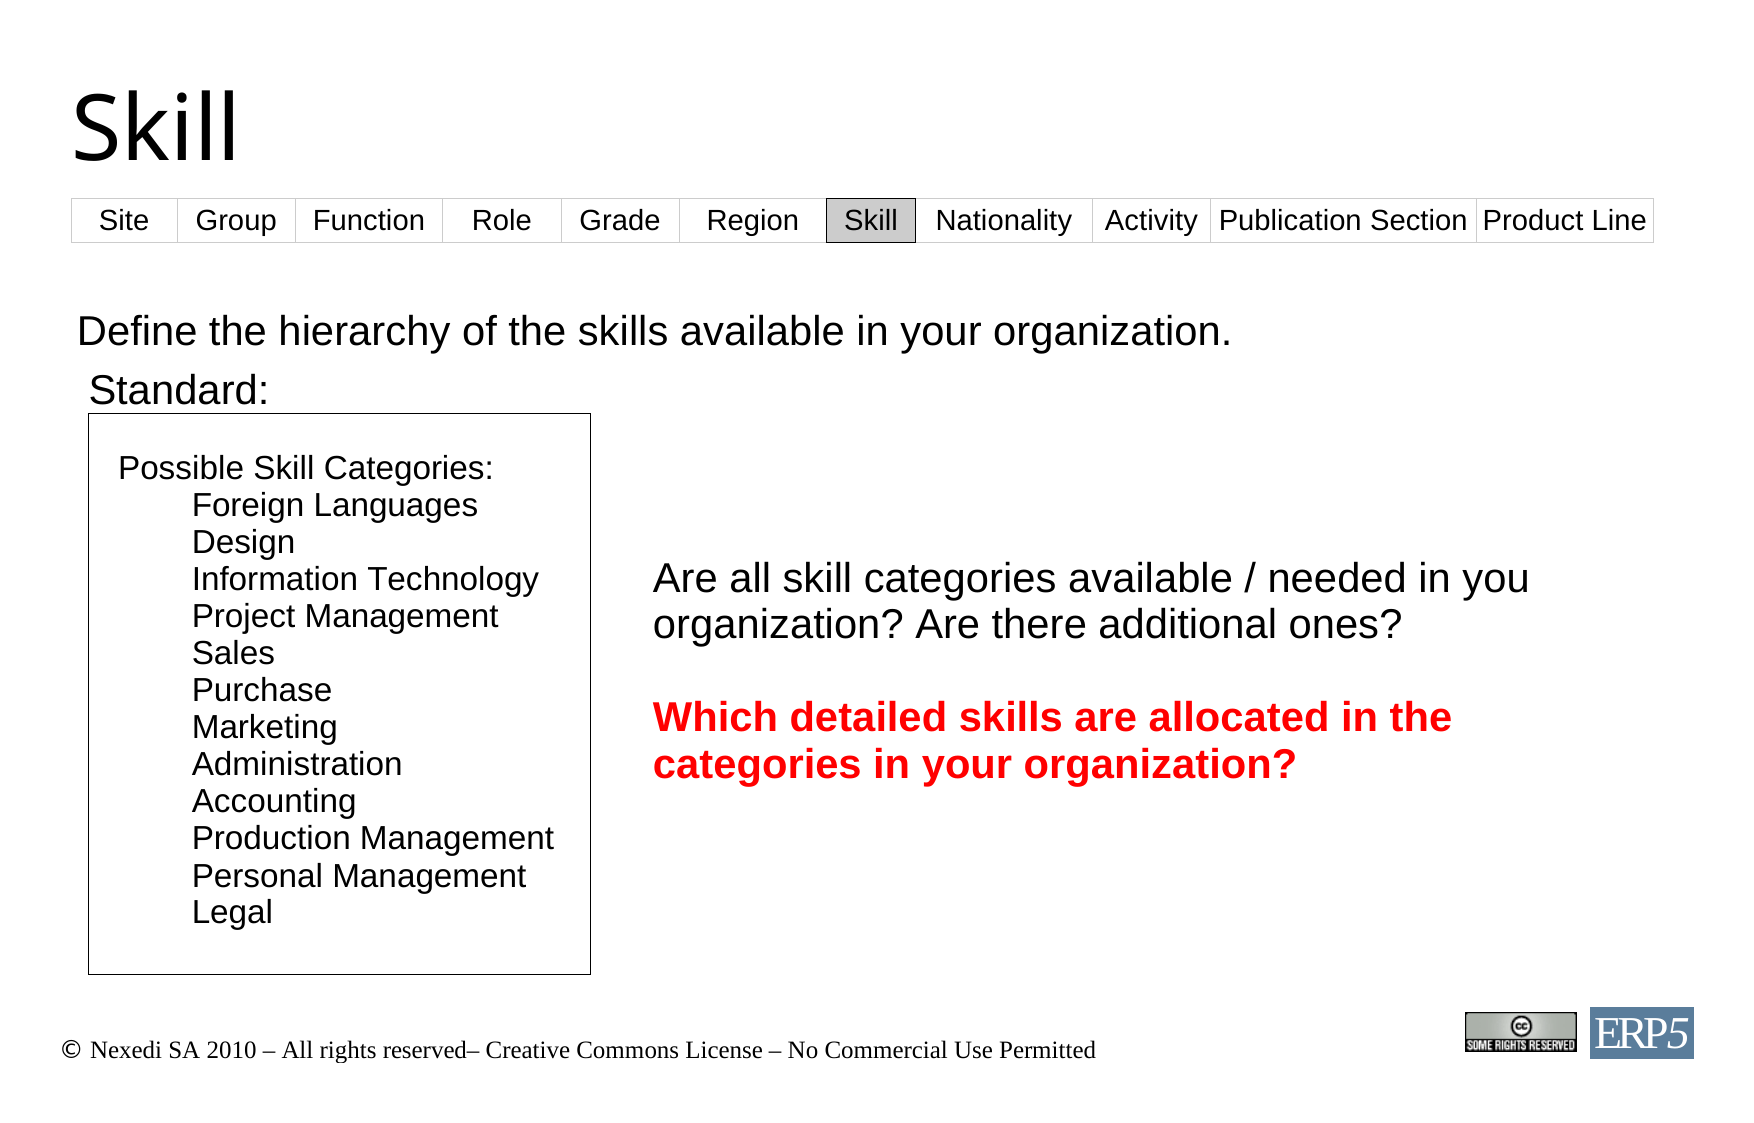

# Skill
Site
Group
Function
Role
Grade
Region
Skill
Nationality
Activity
Publication Section
Product Line
Define the hierarchy of the skills available in your organization.
Standard:
Possible Skill Categories:
	Foreign Languages
	Design
	Information Technology
	Project Management
	Sales
	Purchase
	Marketing
	Administration
	Accounting
	Production Management
	Personal Management
	Legal
Are all skill categories available / needed in you organization? Are there additional ones?
Which detailed skills are allocated in the categories in your organization?